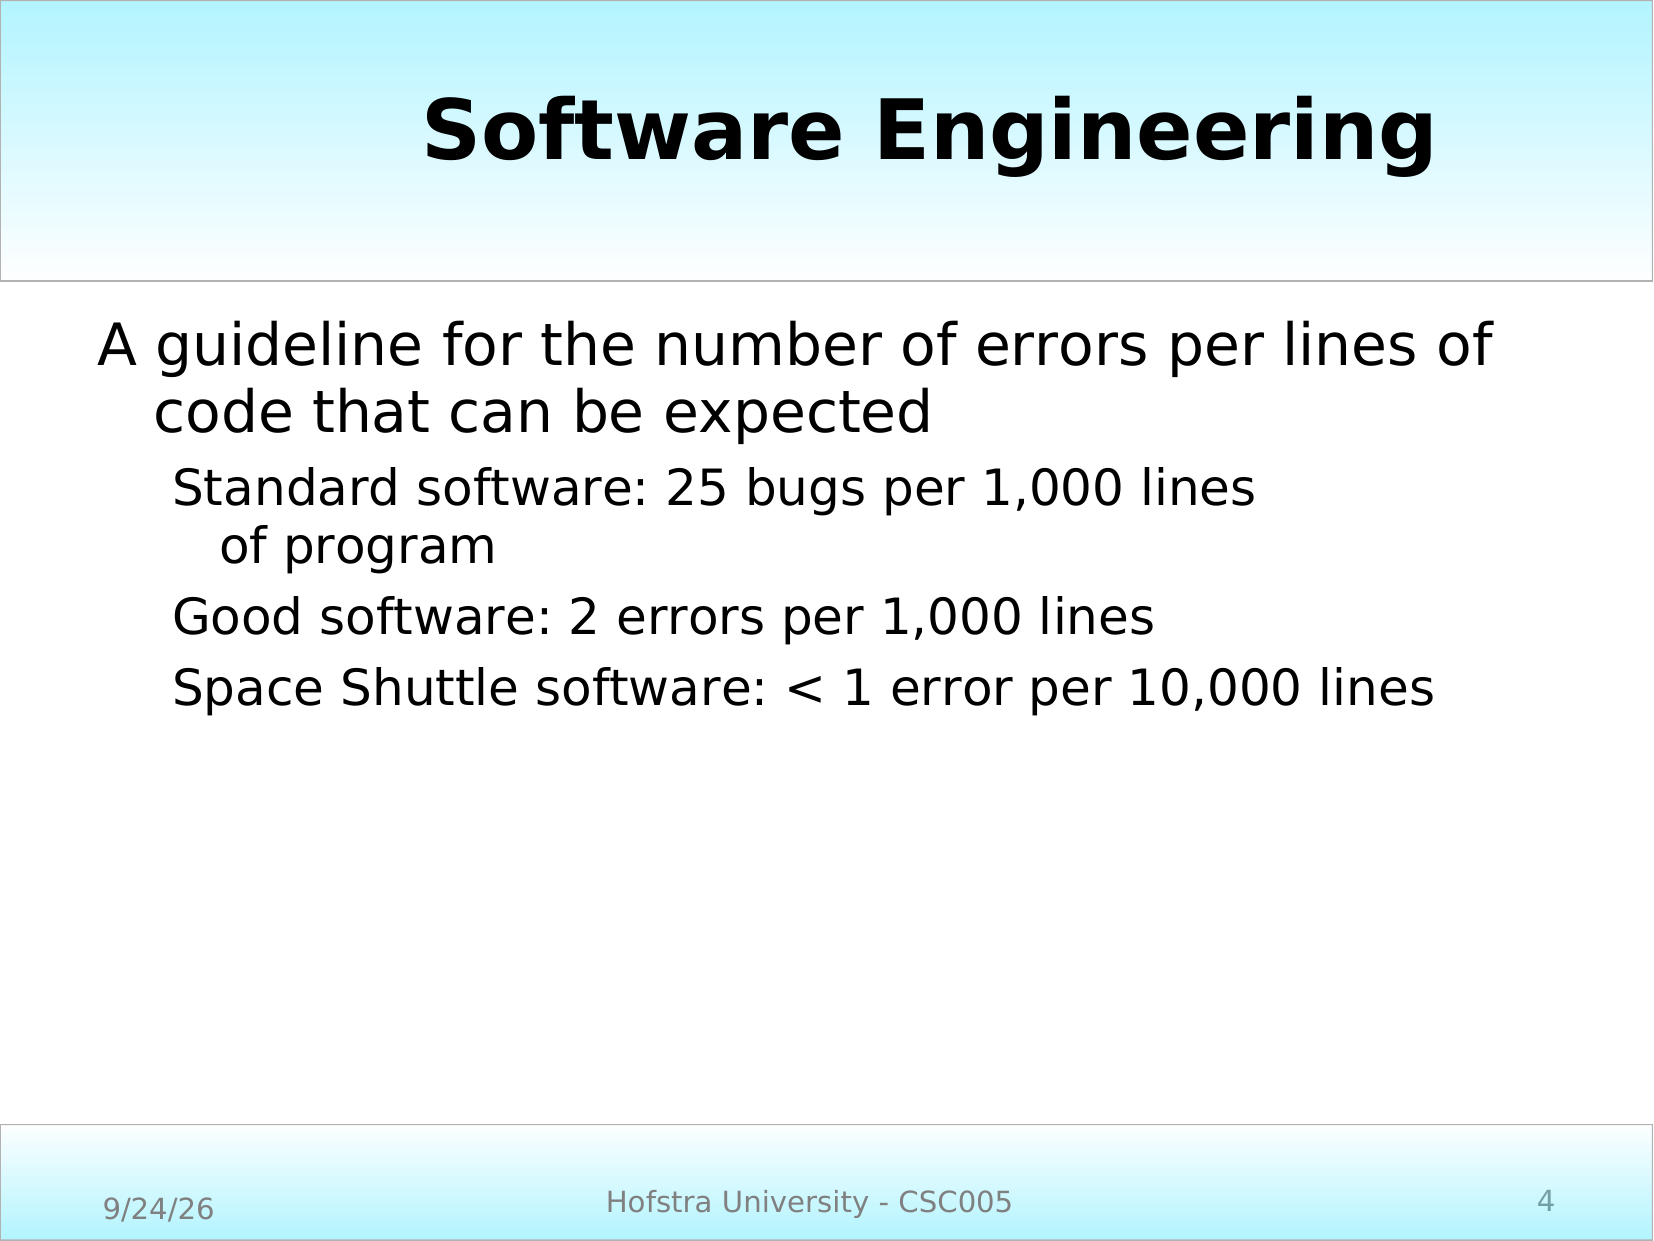

# Software Engineering
A guideline for the number of errors per lines of code that can be expected
Standard software: 25 bugs per 1,000 lines
of program
Good software: 2 errors per 1,000 lines
Space Shuttle software: < 1 error per 10,000 lines
4
Hofstra University - CSC005